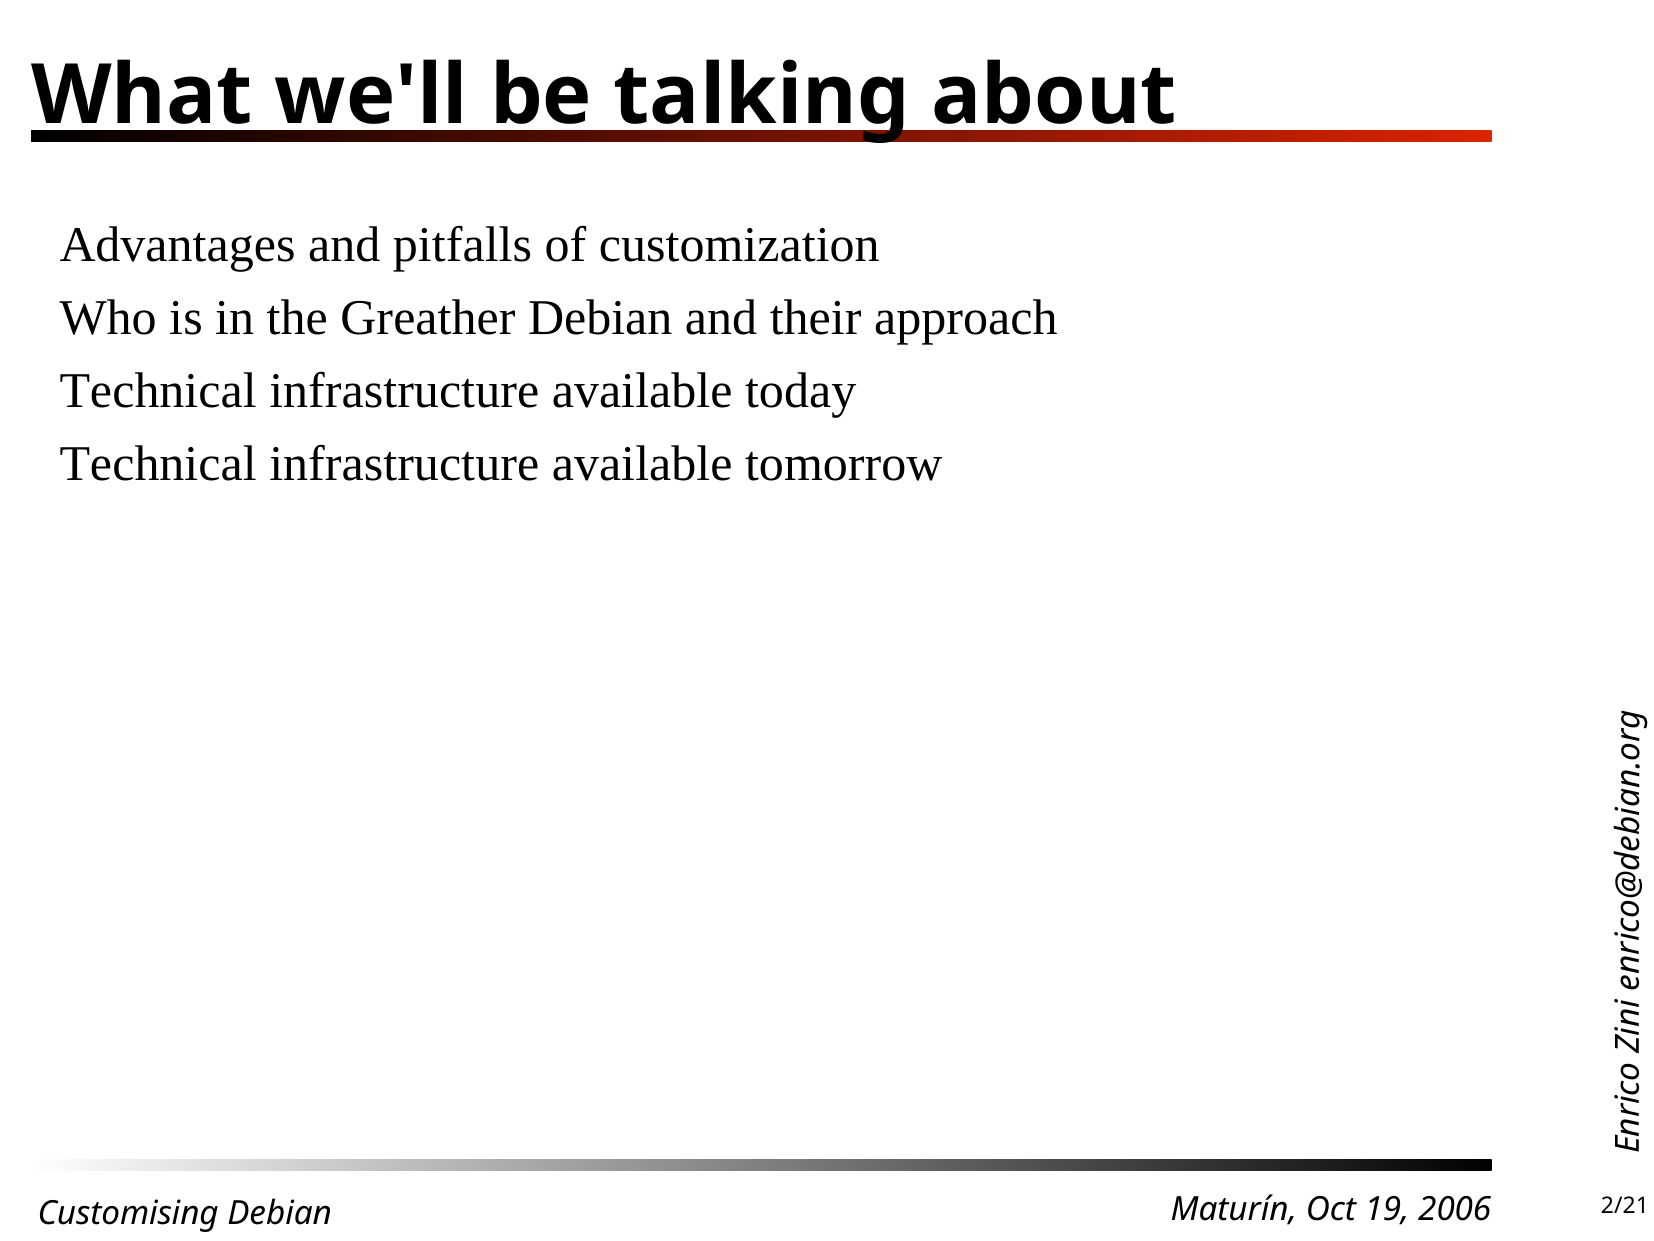

What we'll be talking about
Advantages and pitfalls of customization
Who is in the Greather Debian and their approach
Technical infrastructure available today
Technical infrastructure available tomorrow